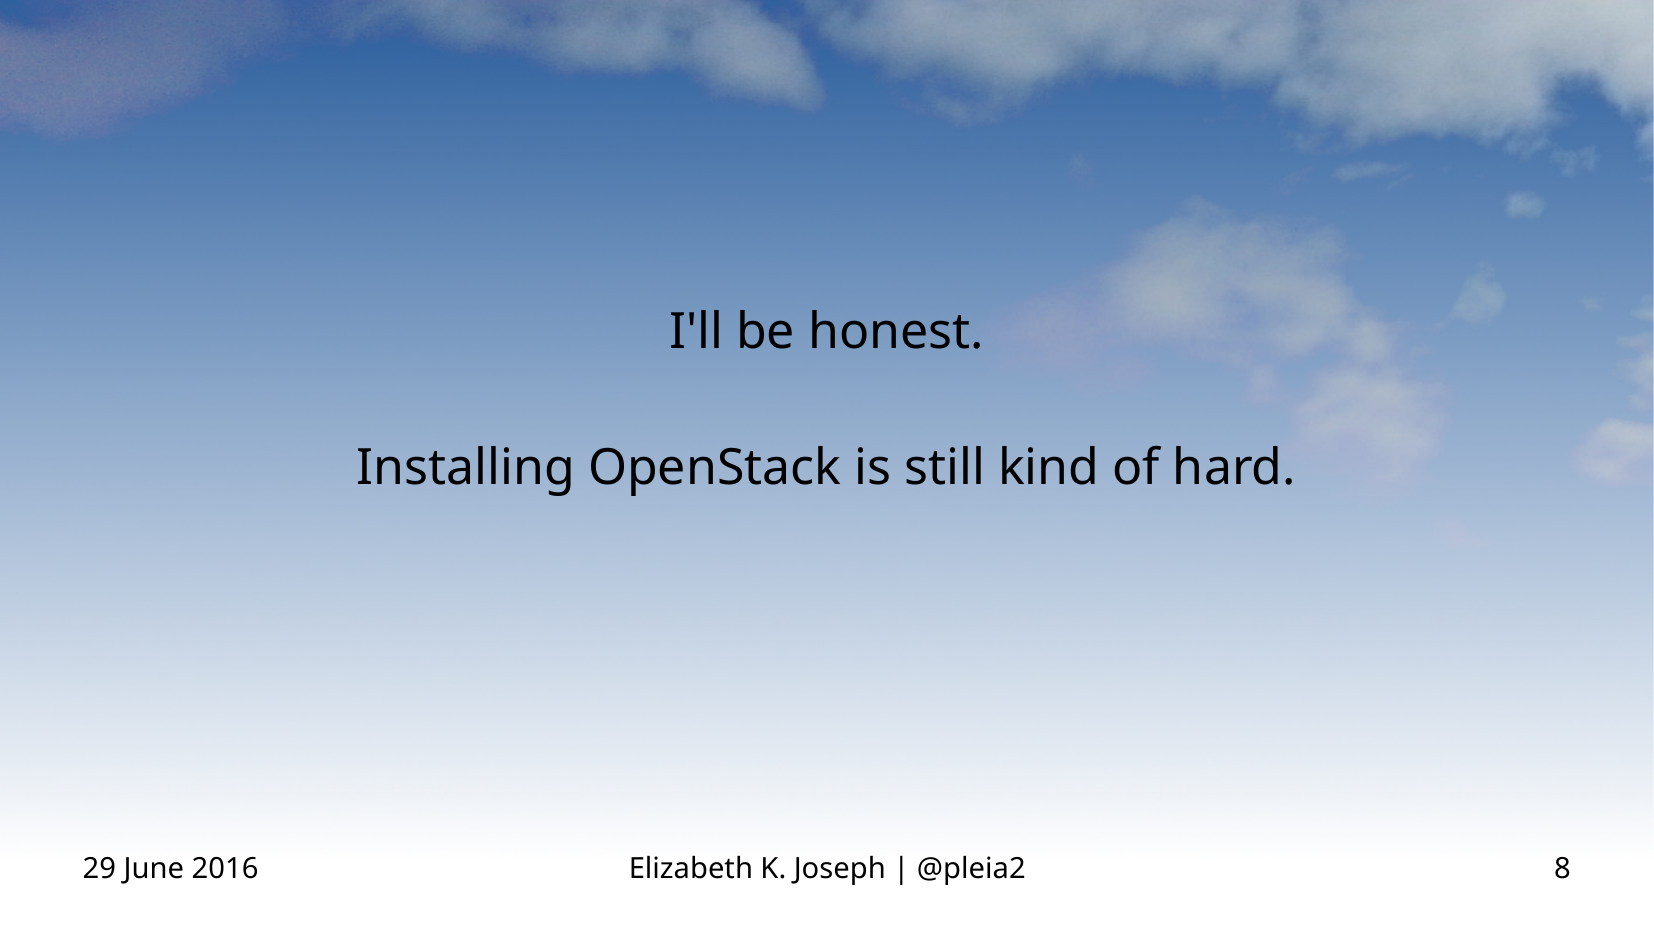

# I'll be honest.
Installing OpenStack is still kind of hard.
29 June 2016
Elizabeth K. Joseph | @pleia2
8